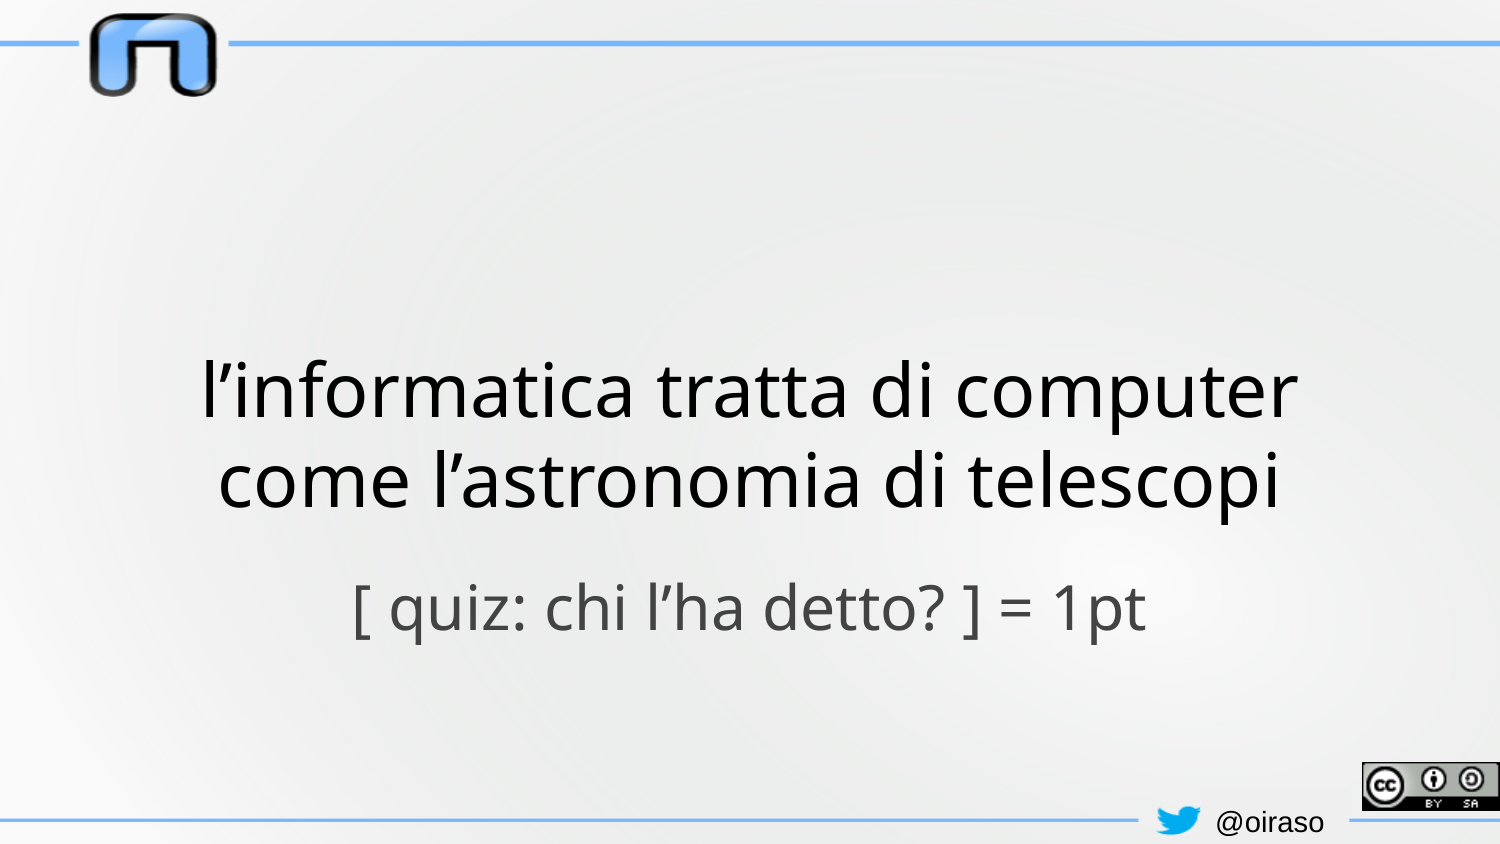

l’informatica tratta di computer come l’astronomia di telescopi
# [ quiz: chi l’ha detto? ] = 1pt
@oirasor